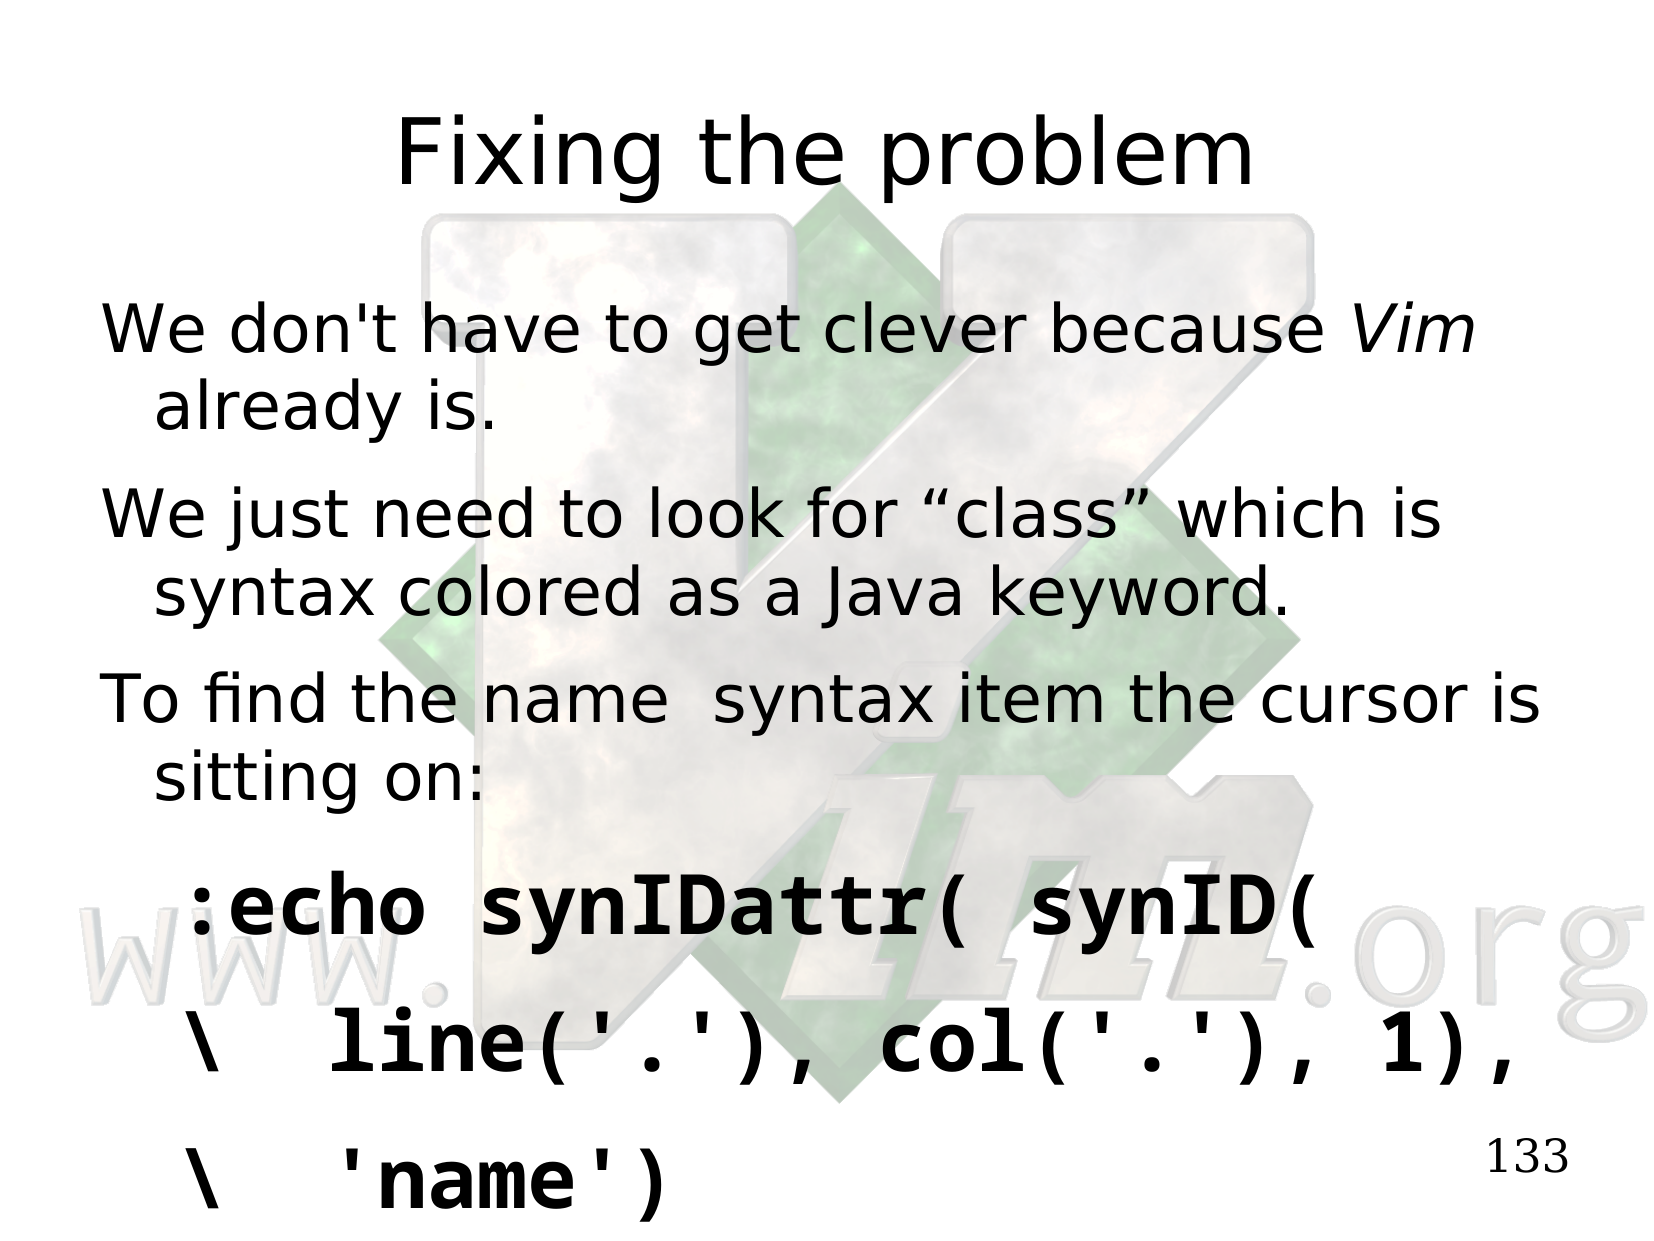

# Fixing the problem
We don't have to get clever because Vim already is.
We just need to look for “class” which is syntax colored as a Java keyword.
To find the name syntax item the cursor is sitting on:
:echo synIDattr( synID(
\ line('.'), col('.'), 1),
\ 'name')
133